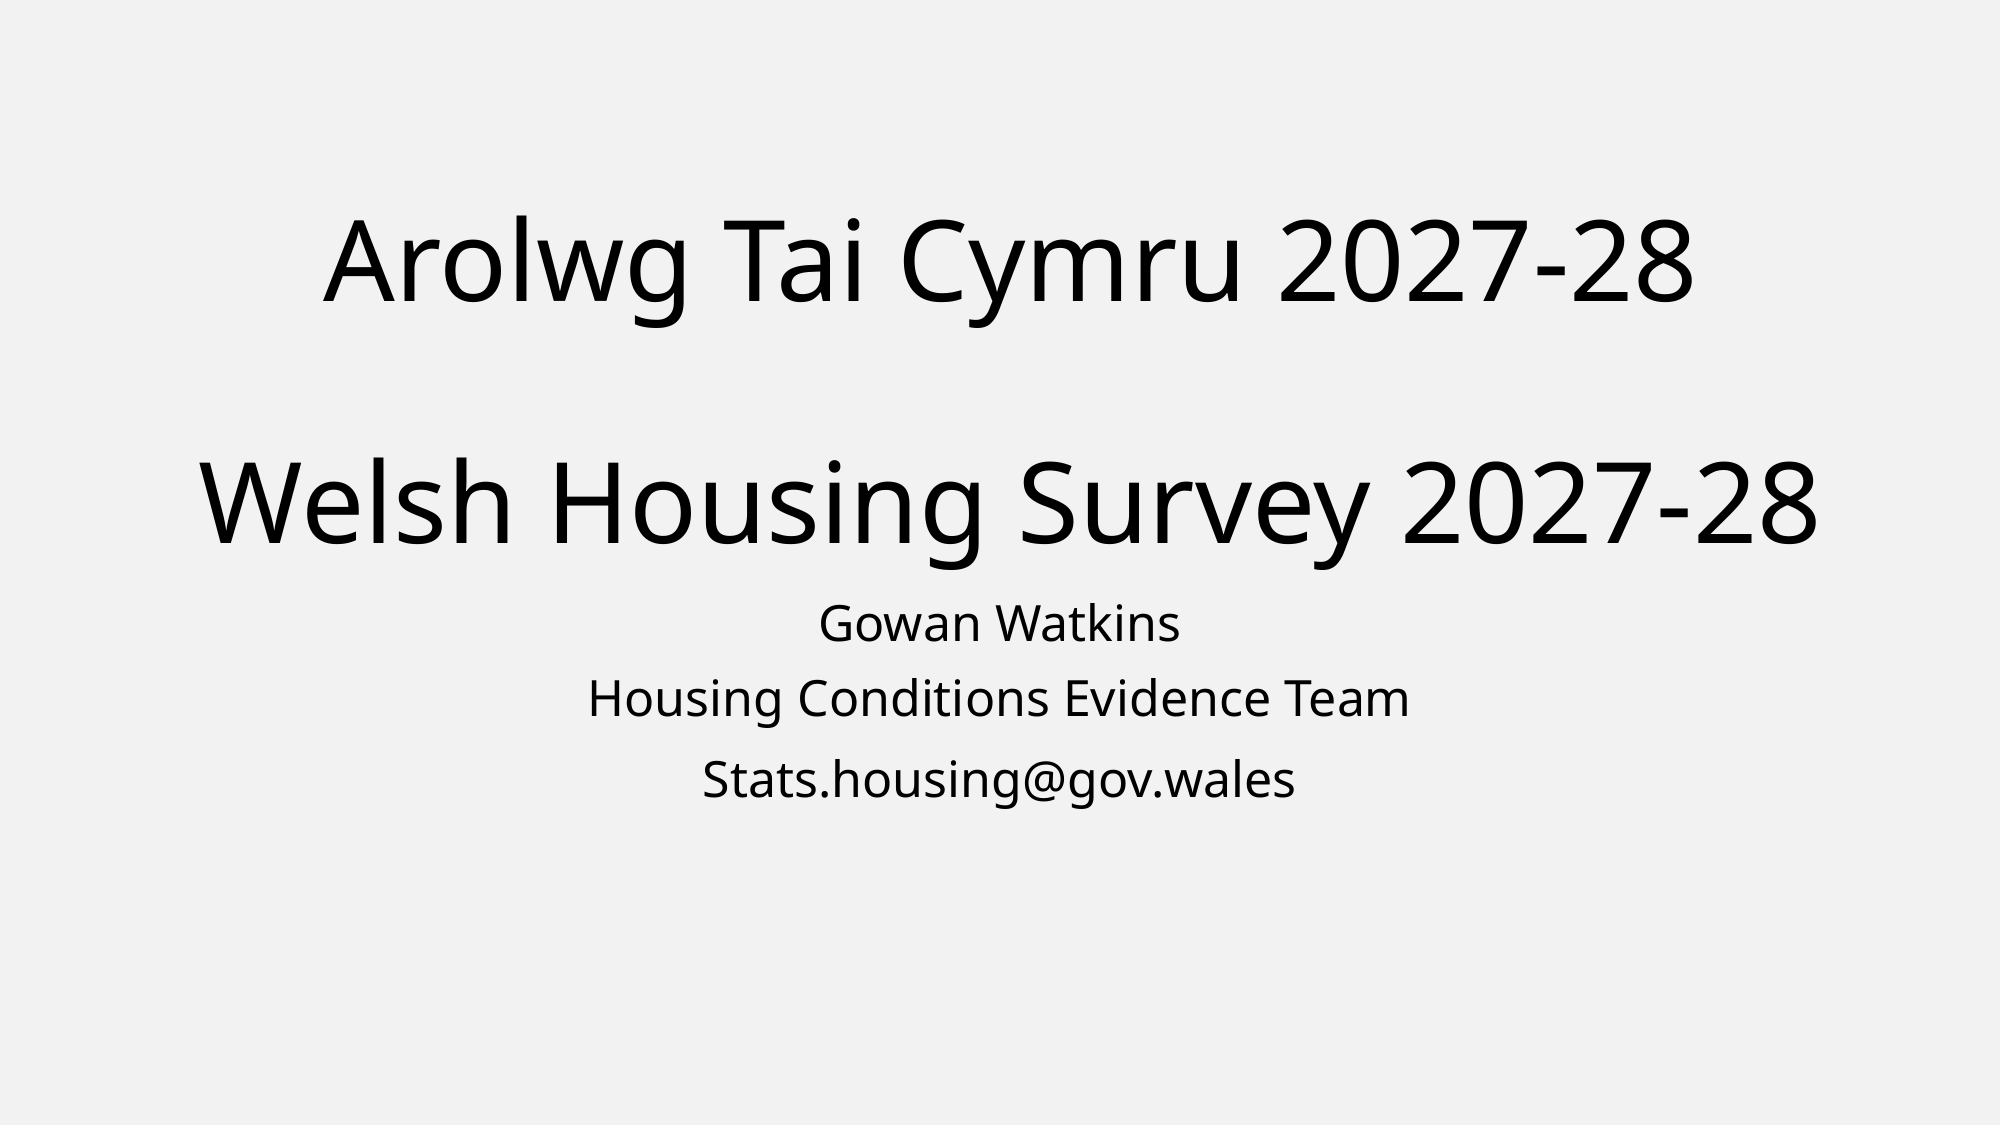

Arolwg Tai Cymru 2027-28
Welsh Housing Survey 2027-28
# Gowan Watkins
Housing Conditions Evidence Team
Stats.housing@gov.wales